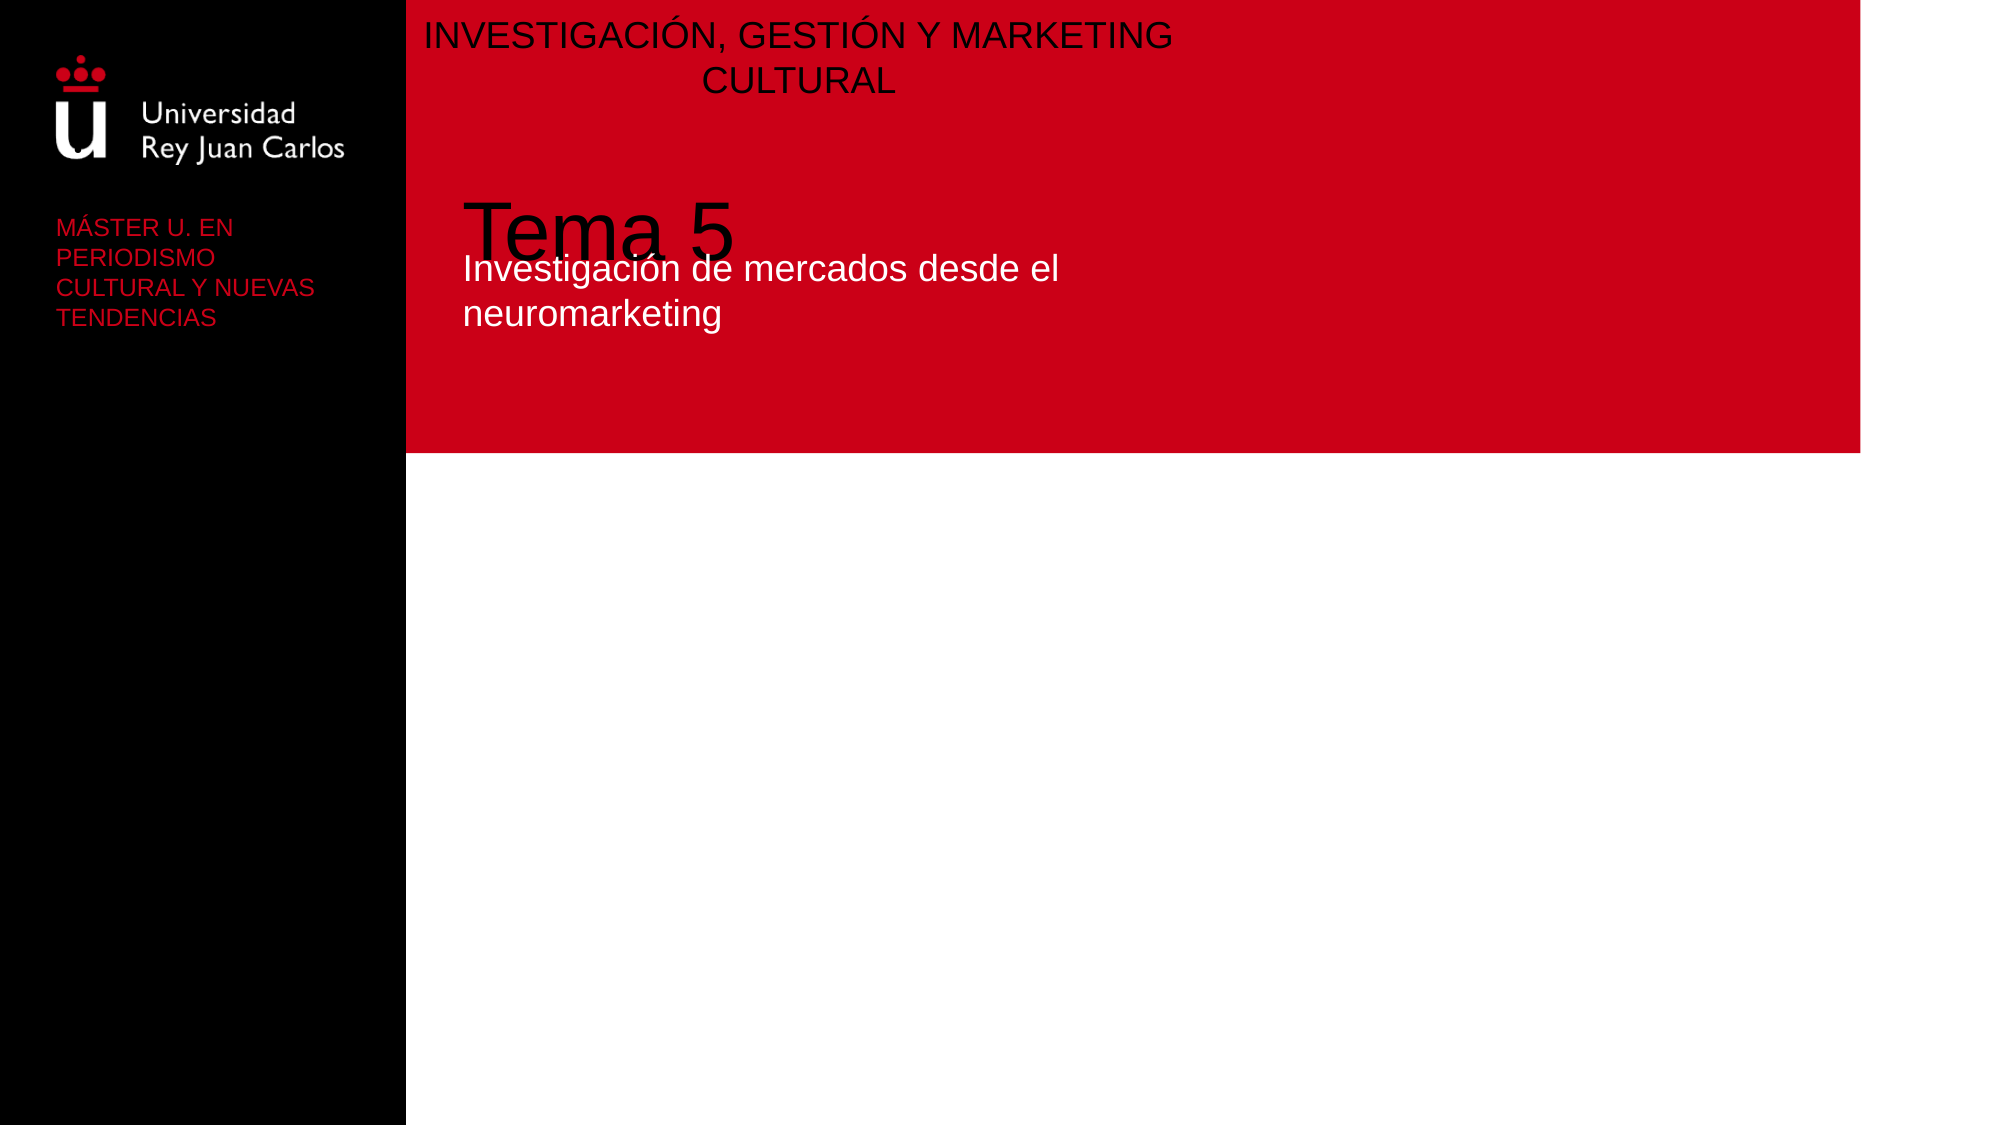

INVESTIGACIÓN, GESTIÓN Y MARKETING CULTURAL
# Tema 5
MÁSTER U. EN PERIODISMO CULTURAL Y NUEVAS TENDENCIAS
Investigación de mercados desde el neuromarketing